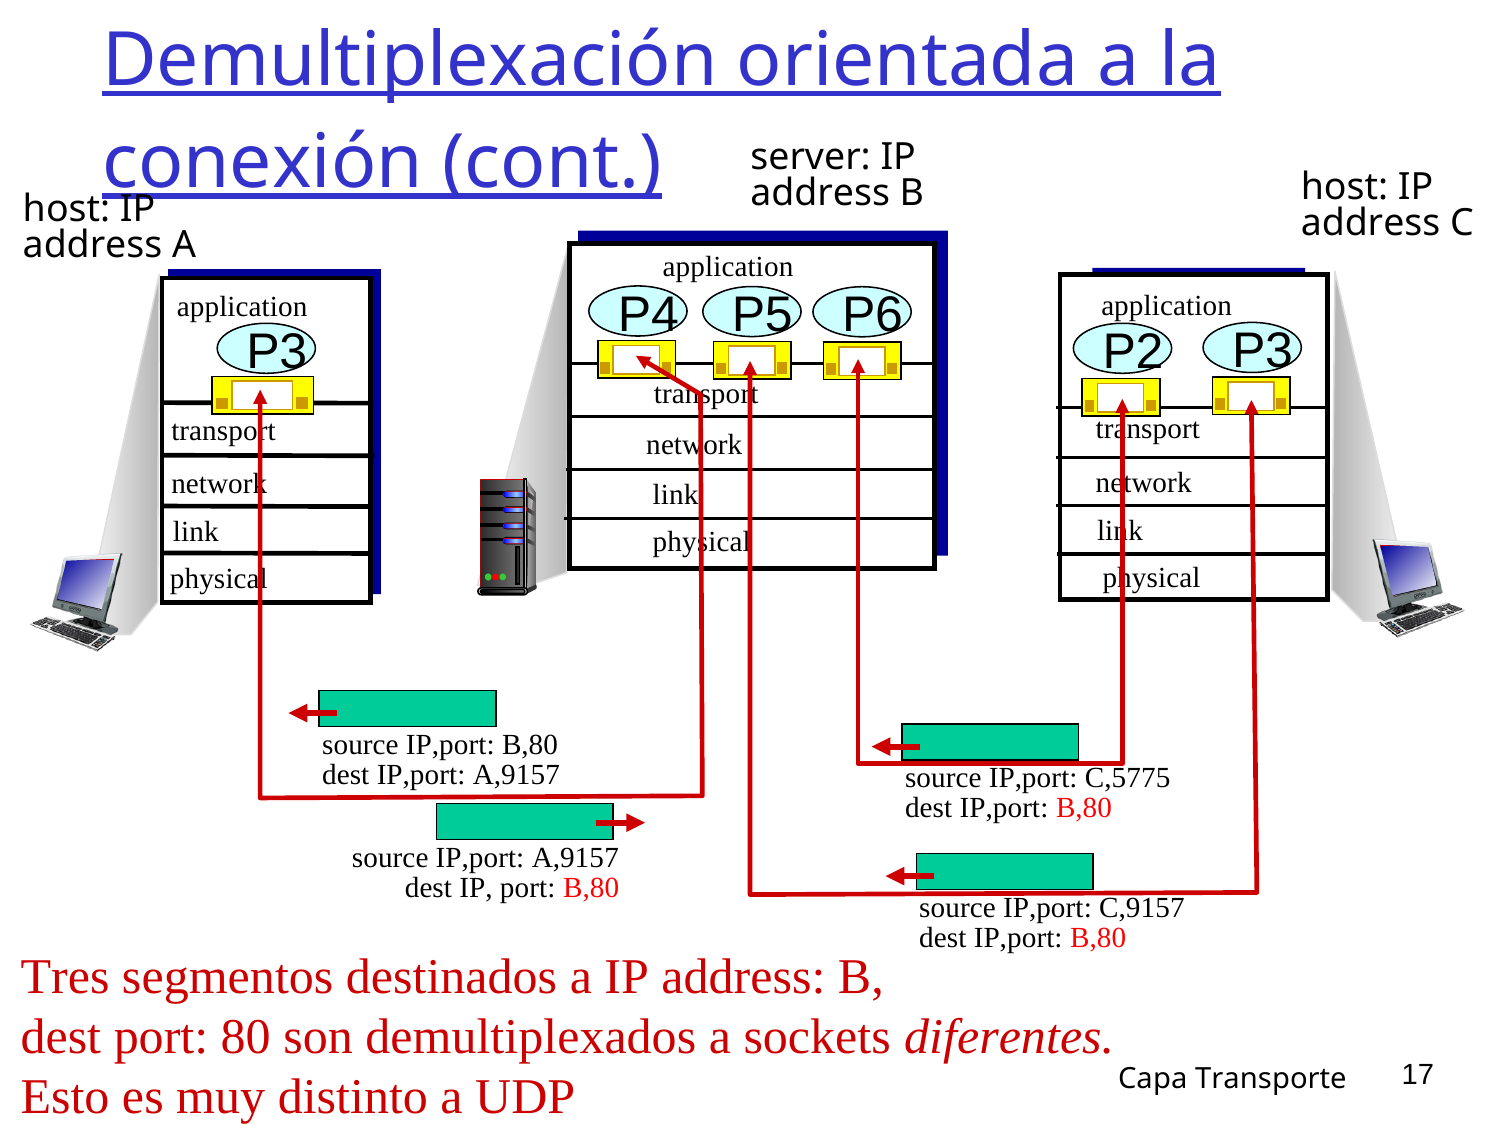

# Demultiplexación orientada a la conexión (cont.)‏
server: IP address B
host: IP address C
host: IP address A
application
application
application
P4
P5
P6
P3
P3
P2
transport
transport
transport
network
network
network
link
link
link
physical
physical
physical
source IP,port: B,80
dest IP,port: A,9157
source IP,port: C,5775
dest IP,port: B,80
source IP,port: A,9157
dest IP, port: B,80
source IP,port: C,9157
dest IP,port: B,80
Tres segmentos destinados a IP address: B,
dest port: 80 son demultiplexados a sockets diferentes.
Esto es muy distinto a UDP
17